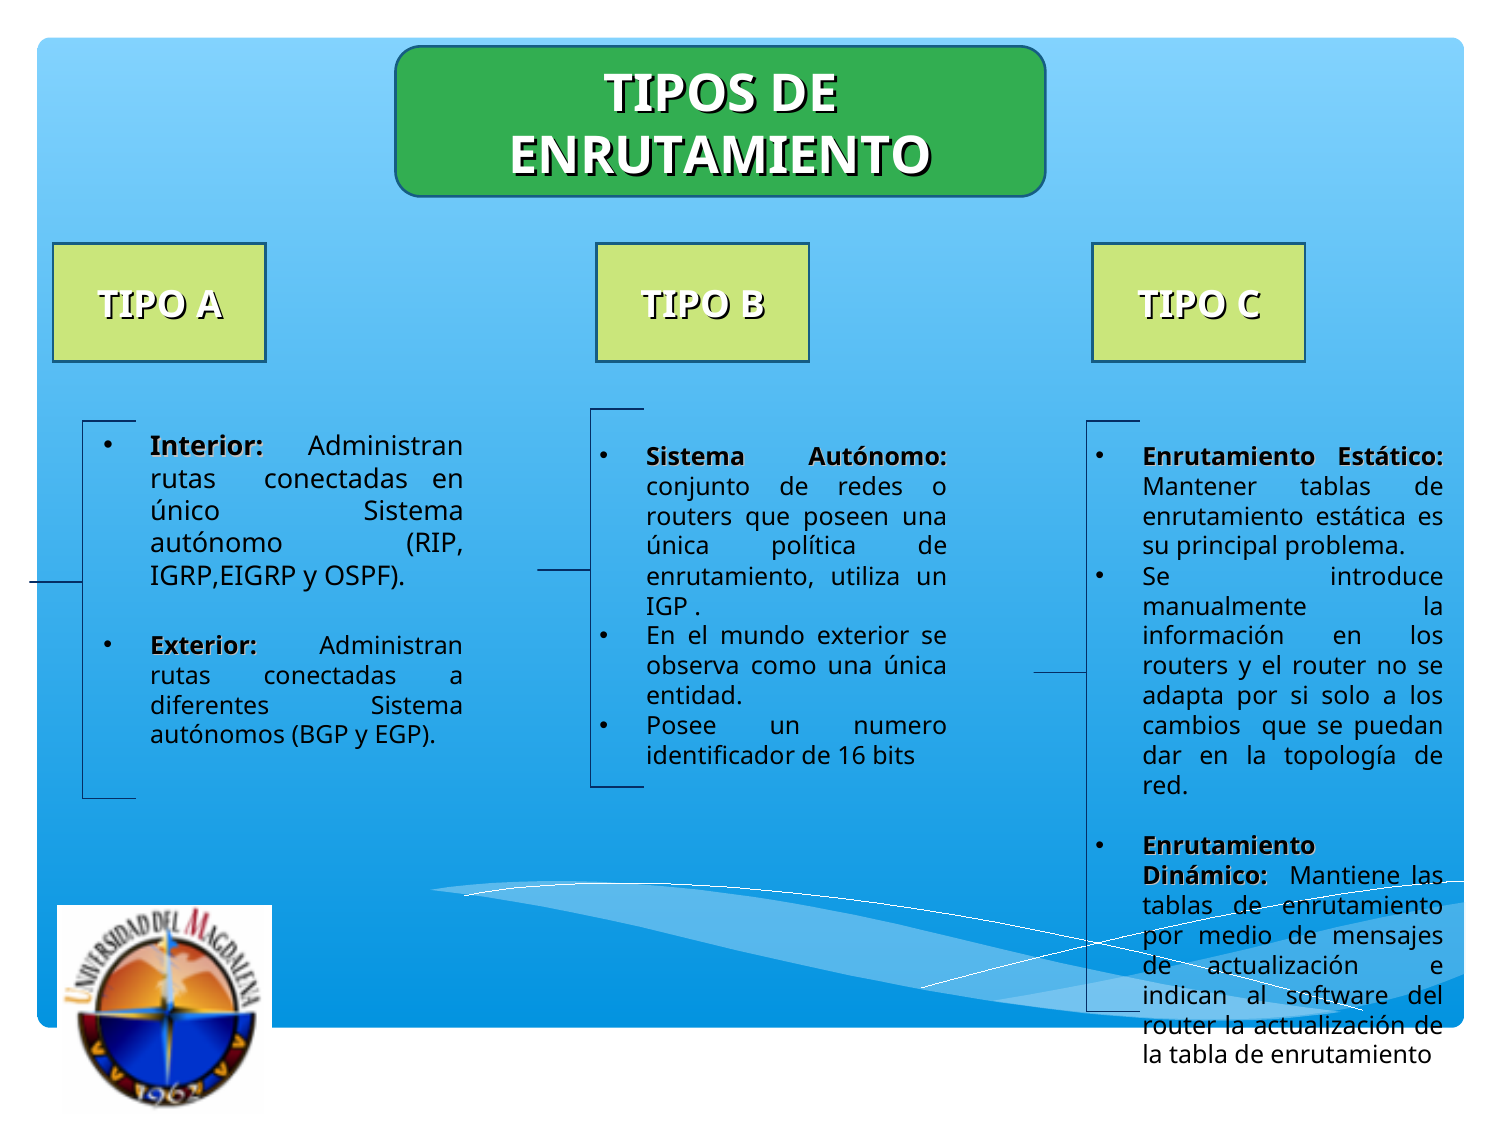

TIPOS DE ENRUTAMIENTO
TIPO A
TIPO B
TIPO C
Interior: Administran rutas conectadas en único Sistema autónomo (RIP, IGRP,EIGRP y OSPF).
Sistema Autónomo: conjunto de redes o routers que poseen una única política de enrutamiento, utiliza un IGP .
En el mundo exterior se observa como una única entidad.
Posee un numero identificador de 16 bits
Enrutamiento Estático: Mantener tablas de enrutamiento estática es su principal problema.
Se introduce manualmente la información en los routers y el router no se adapta por si solo a los cambios que se puedan dar en la topología de red.
Enrutamiento Dinámico: Mantiene las tablas de enrutamiento por medio de mensajes de actualización e indican al software del router la actualización de la tabla de enrutamiento
Exterior: Administran rutas conectadas a diferentes Sistema autónomos (BGP y EGP).